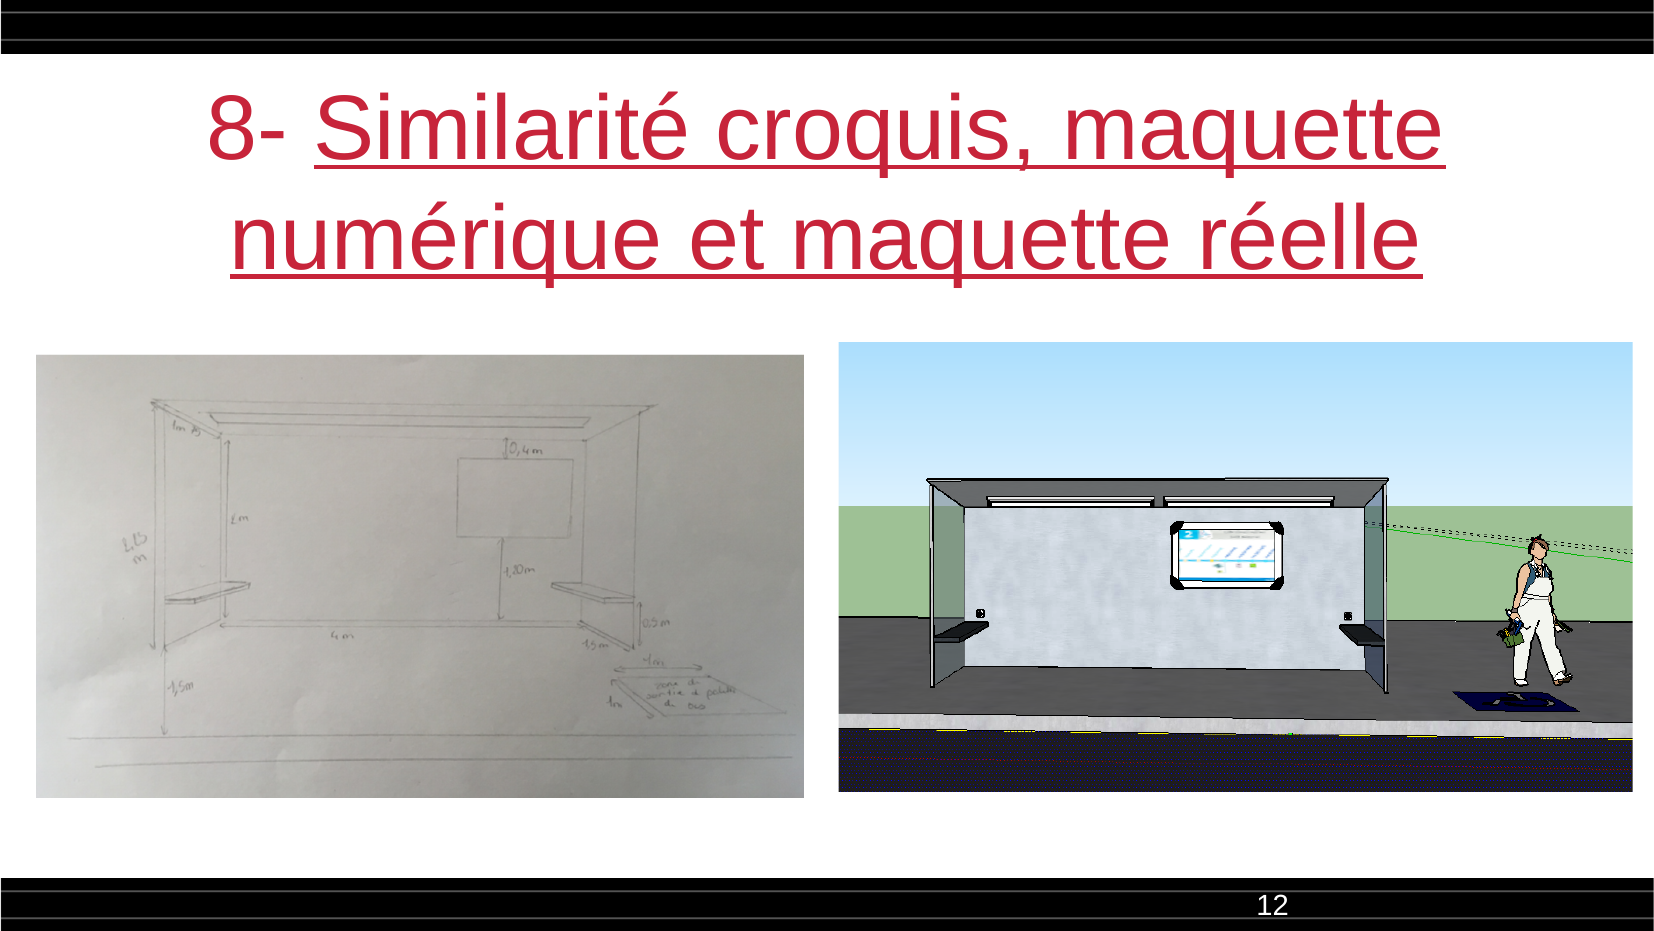

# 8- Similarité croquis, maquette numérique et maquette réelle